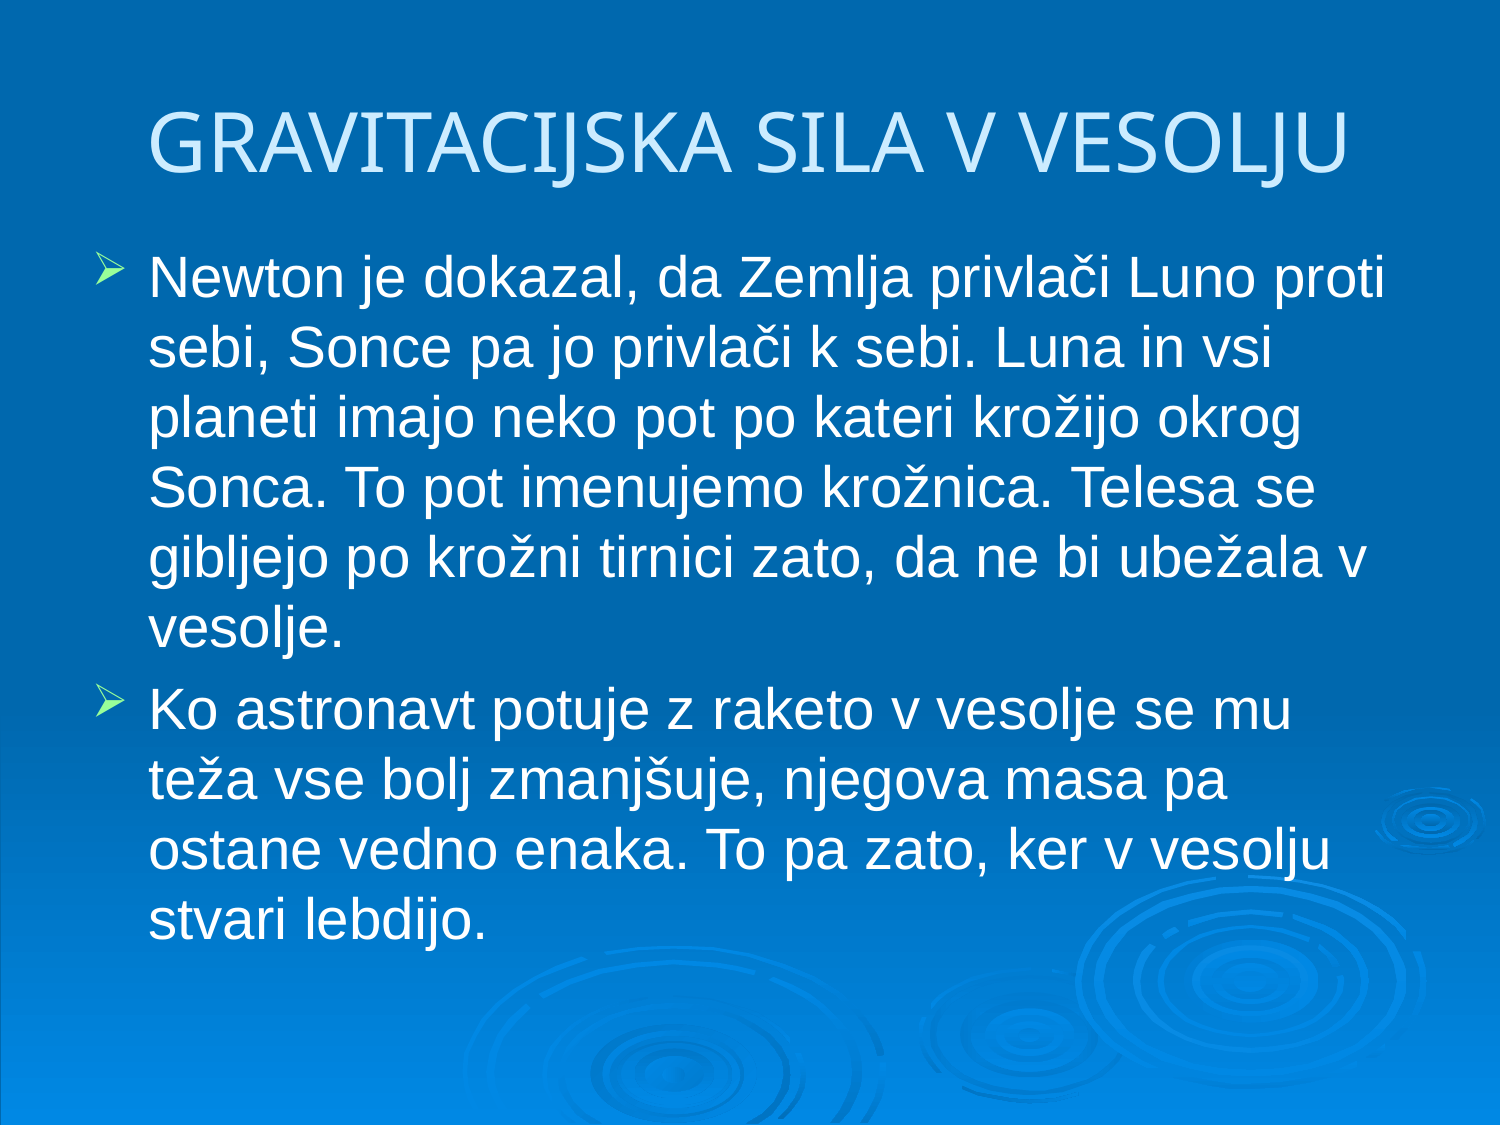

# GRAVITACIJSKA SILA V VESOLJU
Newton je dokazal, da Zemlja privlači Luno proti sebi, Sonce pa jo privlači k sebi. Luna in vsi planeti imajo neko pot po kateri krožijo okrog Sonca. To pot imenujemo krožnica. Telesa se gibljejo po krožni tirnici zato, da ne bi ubežala v vesolje.
Ko astronavt potuje z raketo v vesolje se mu teža vse bolj zmanjšuje, njegova masa pa ostane vedno enaka. To pa zato, ker v vesolju stvari lebdijo.